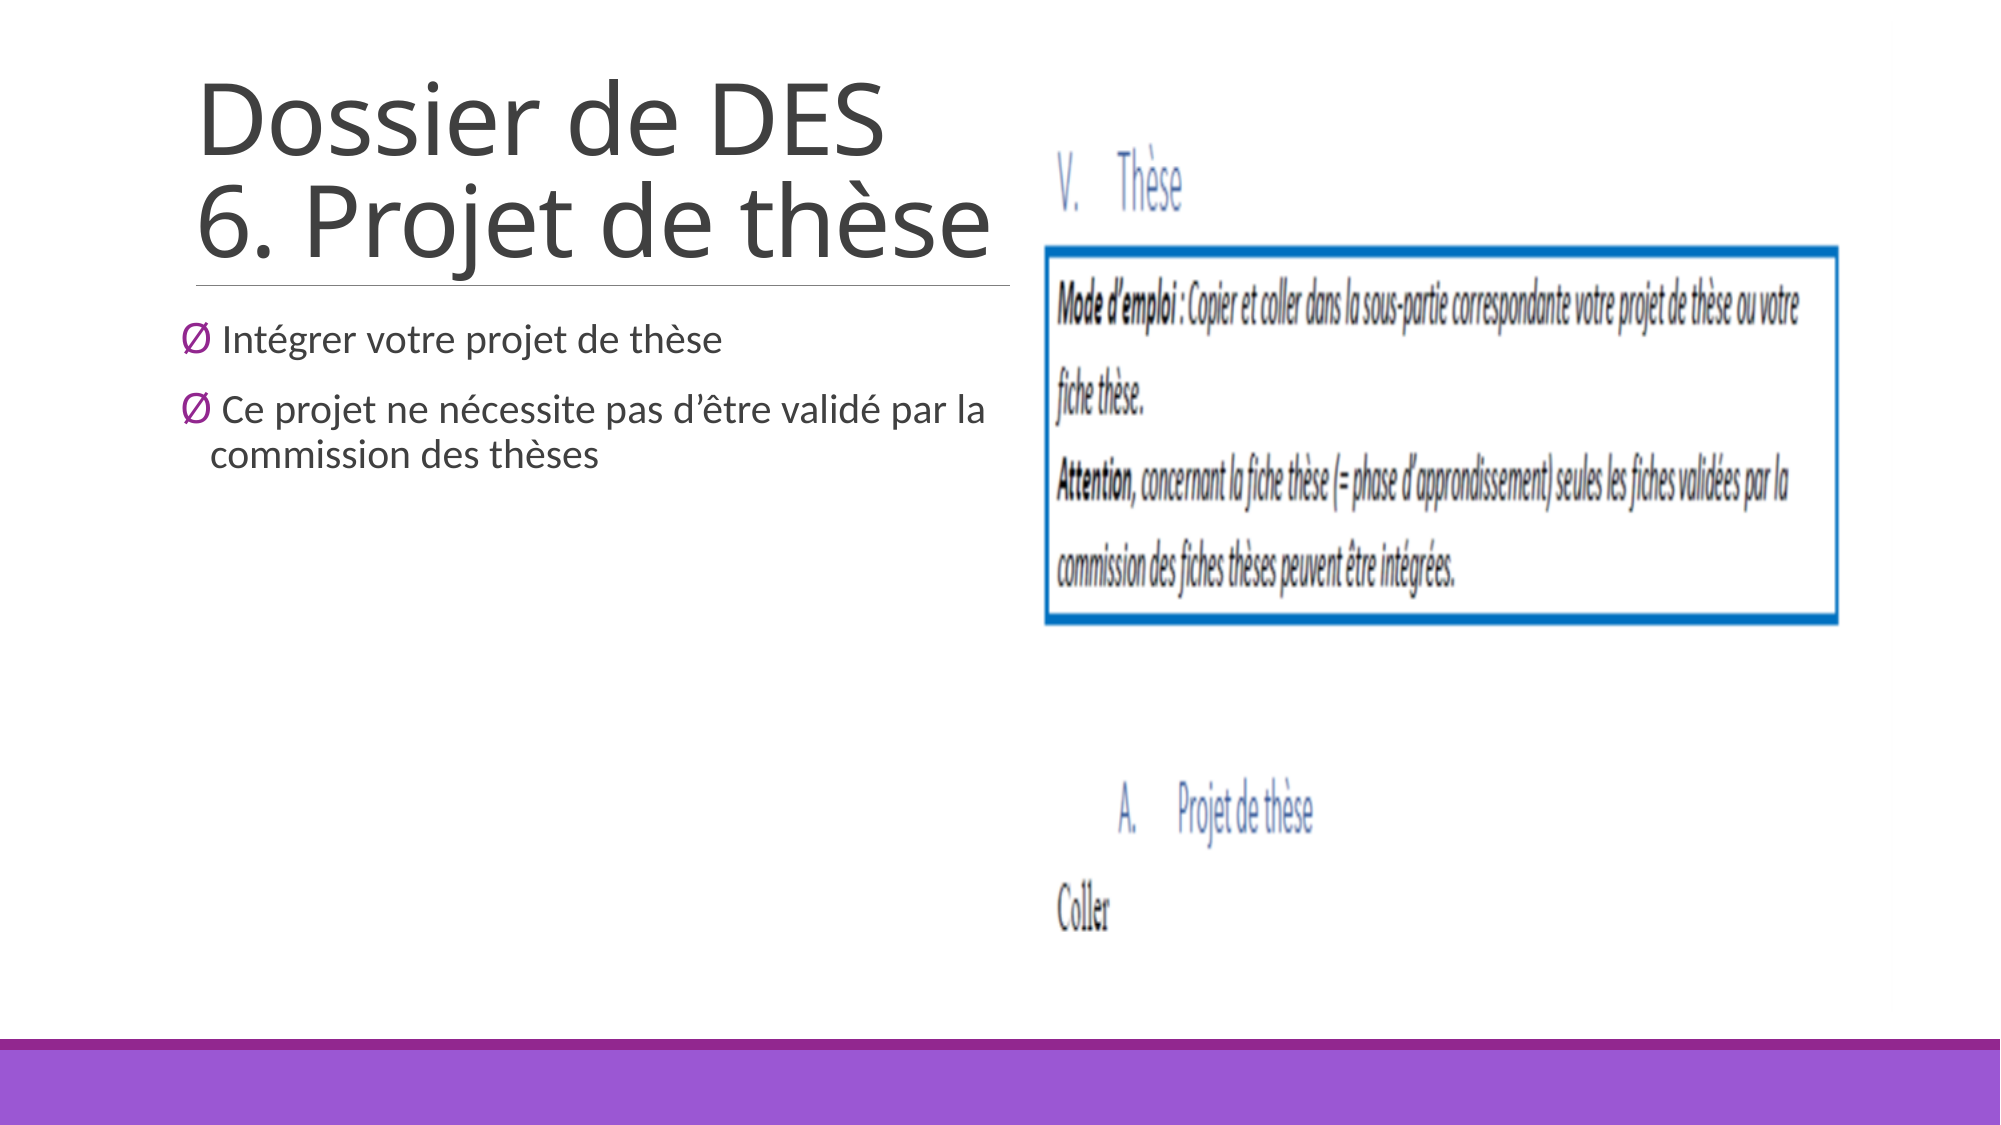

# Dossier de DES 6. Projet de thèse
 Intégrer votre projet de thèse
 Ce projet ne nécessite pas d’être validé par la commission des thèses